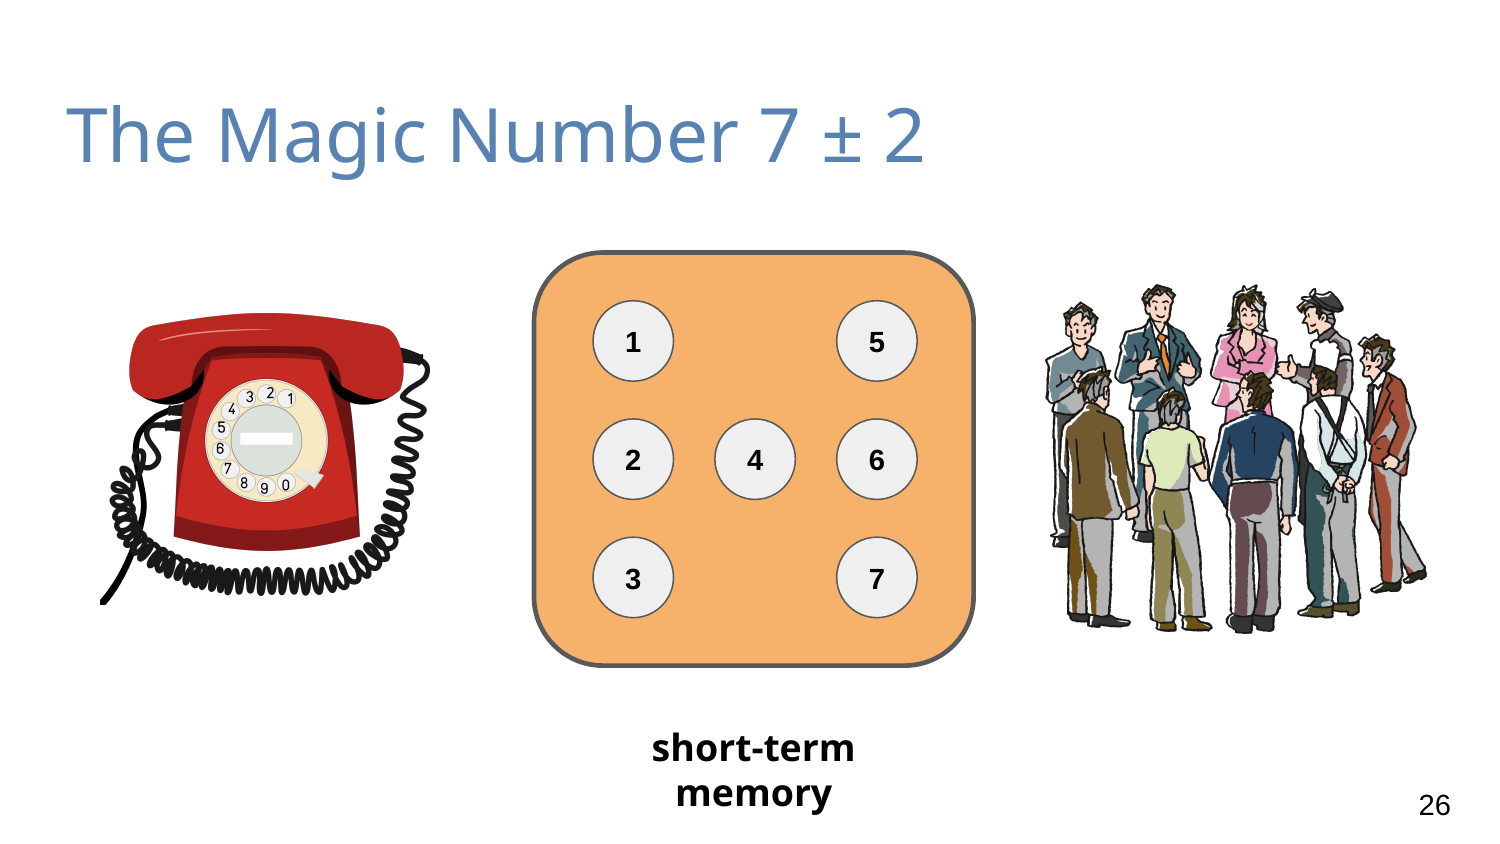

# The Magic Number 7 ± 2
1
5
2
4
6
3
7
short-term memory